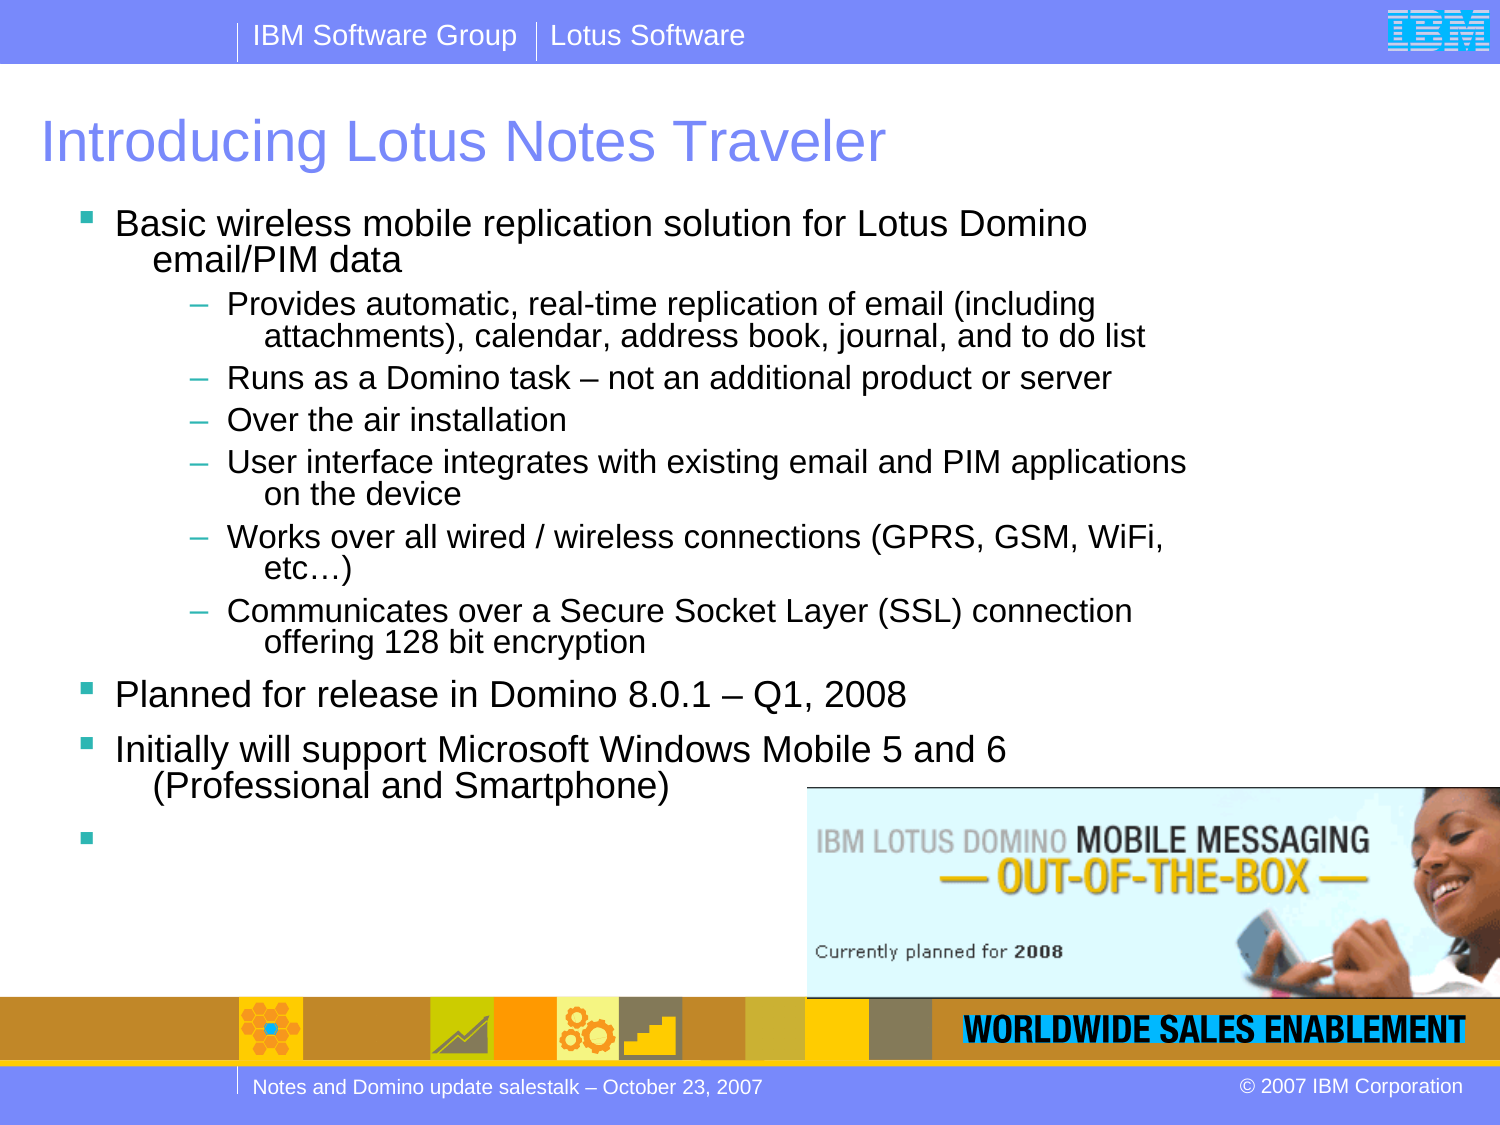

# Introducing Lotus Notes Traveler
Basic wireless mobile replication solution for Lotus Domino email/PIM data
Provides automatic, real-time replication of email (including attachments), calendar, address book, journal, and to do list
Runs as a Domino task – not an additional product or server
Over the air installation
User interface integrates with existing email and PIM applications on the device
Works over all wired / wireless connections (GPRS, GSM, WiFi, etc…)
Communicates over a Secure Socket Layer (SSL) connection offering 128 bit encryption
Planned for release in Domino 8.0.1 – Q1, 2008
Initially will support Microsoft Windows Mobile 5 and 6 (Professional and Smartphone)